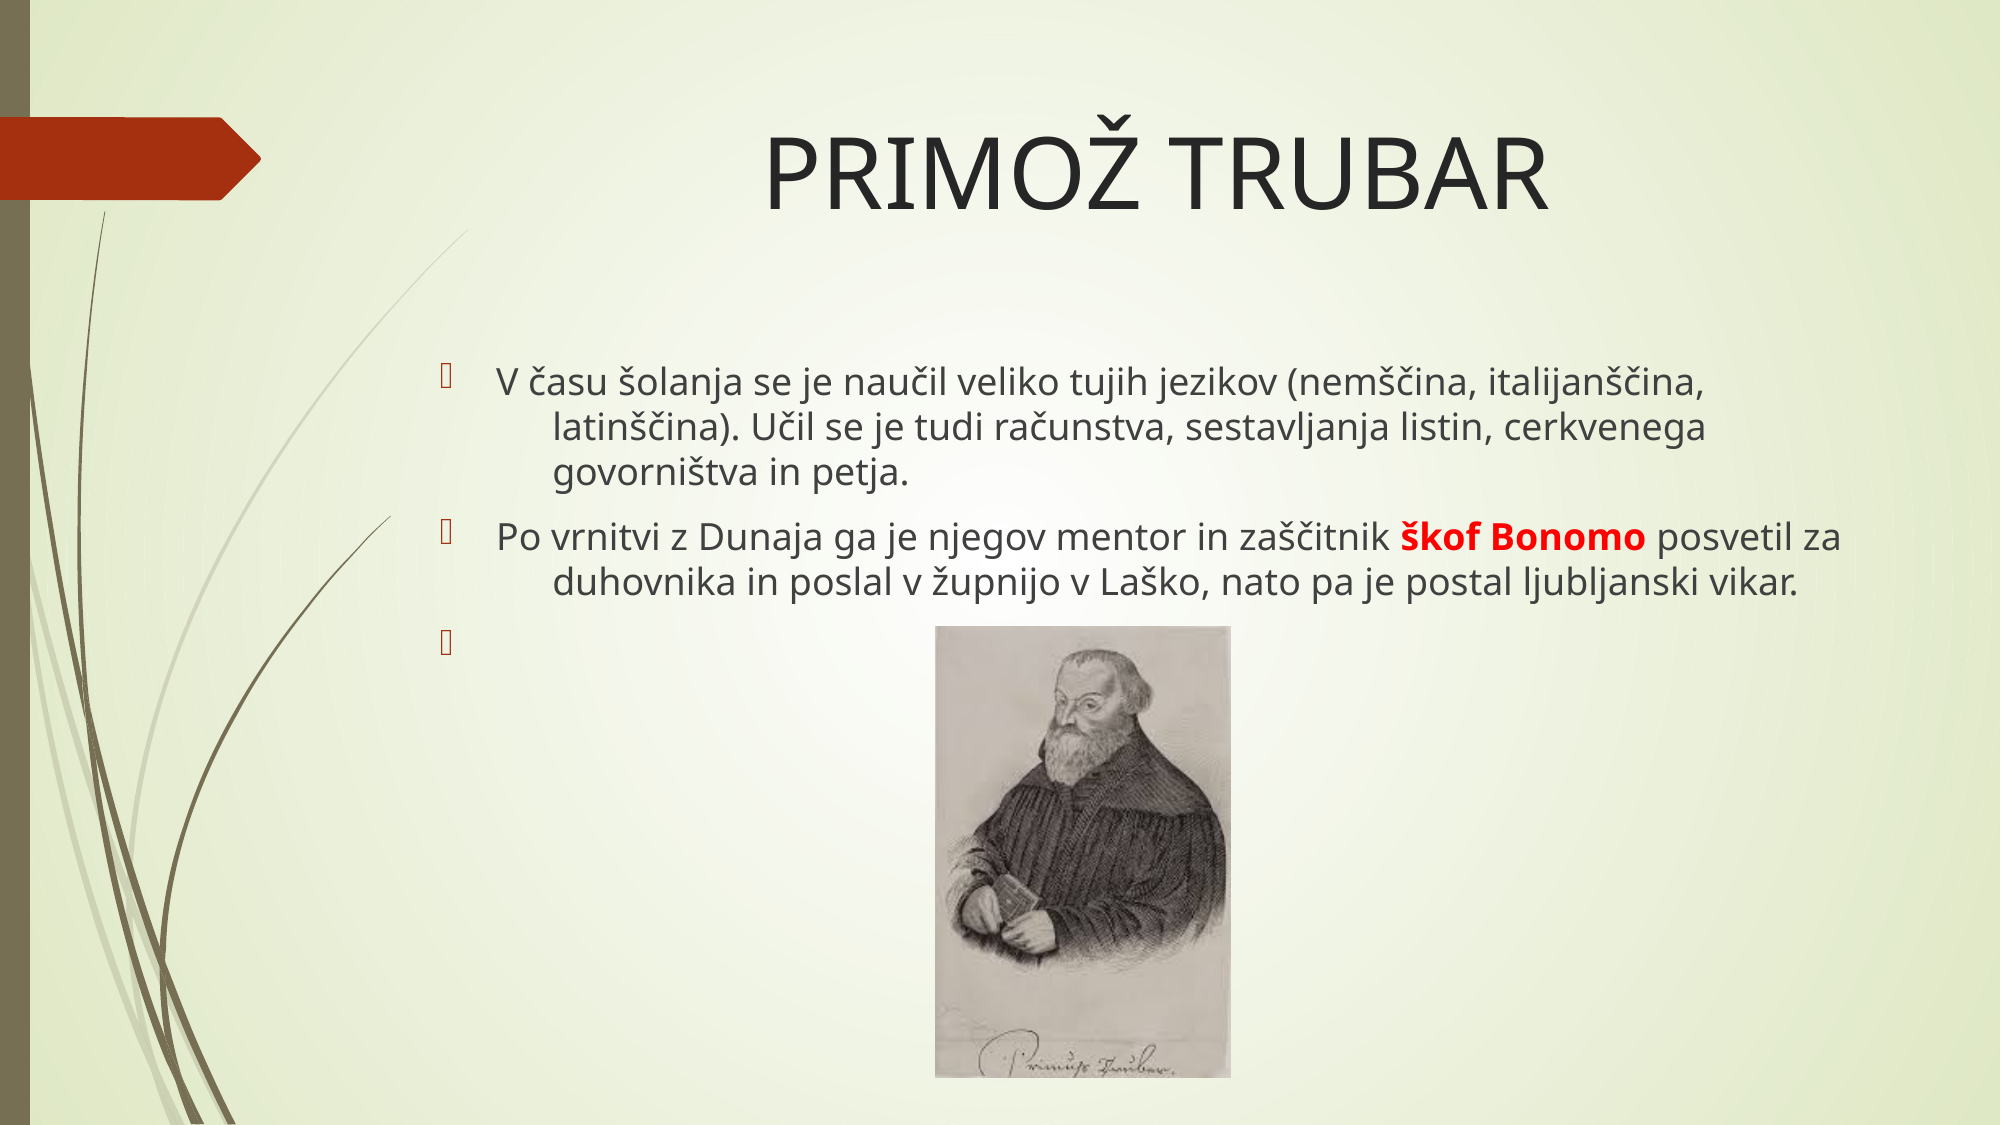

# PRIMOŽ TRUBAR
V času šolanja se je naučil veliko tujih jezikov (nemščina, italijanščina, latinščina). Učil se je tudi računstva, sestavljanja listin, cerkvenega govorništva in petja.
Po vrnitvi z Dunaja ga je njegov mentor in zaščitnik škof Bonomo posvetil za duhovnika in poslal v župnijo v Laško, nato pa je postal ljubljanski vikar.